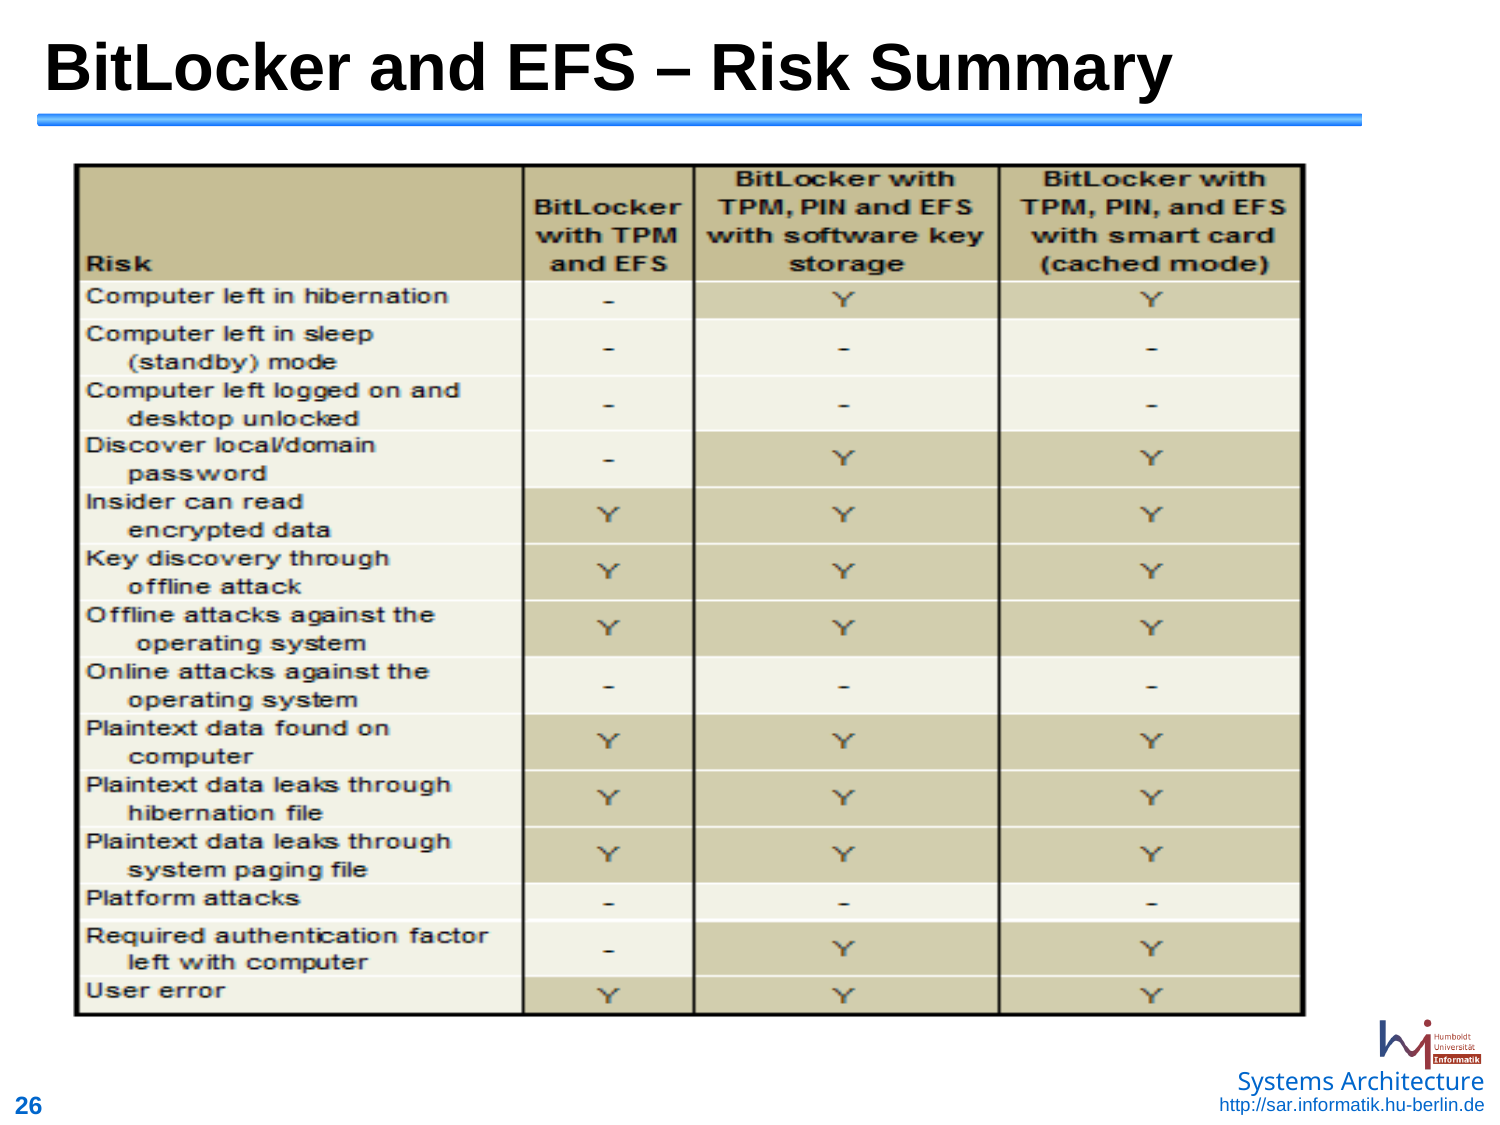

# BitLocker and EFS – Risk Summary